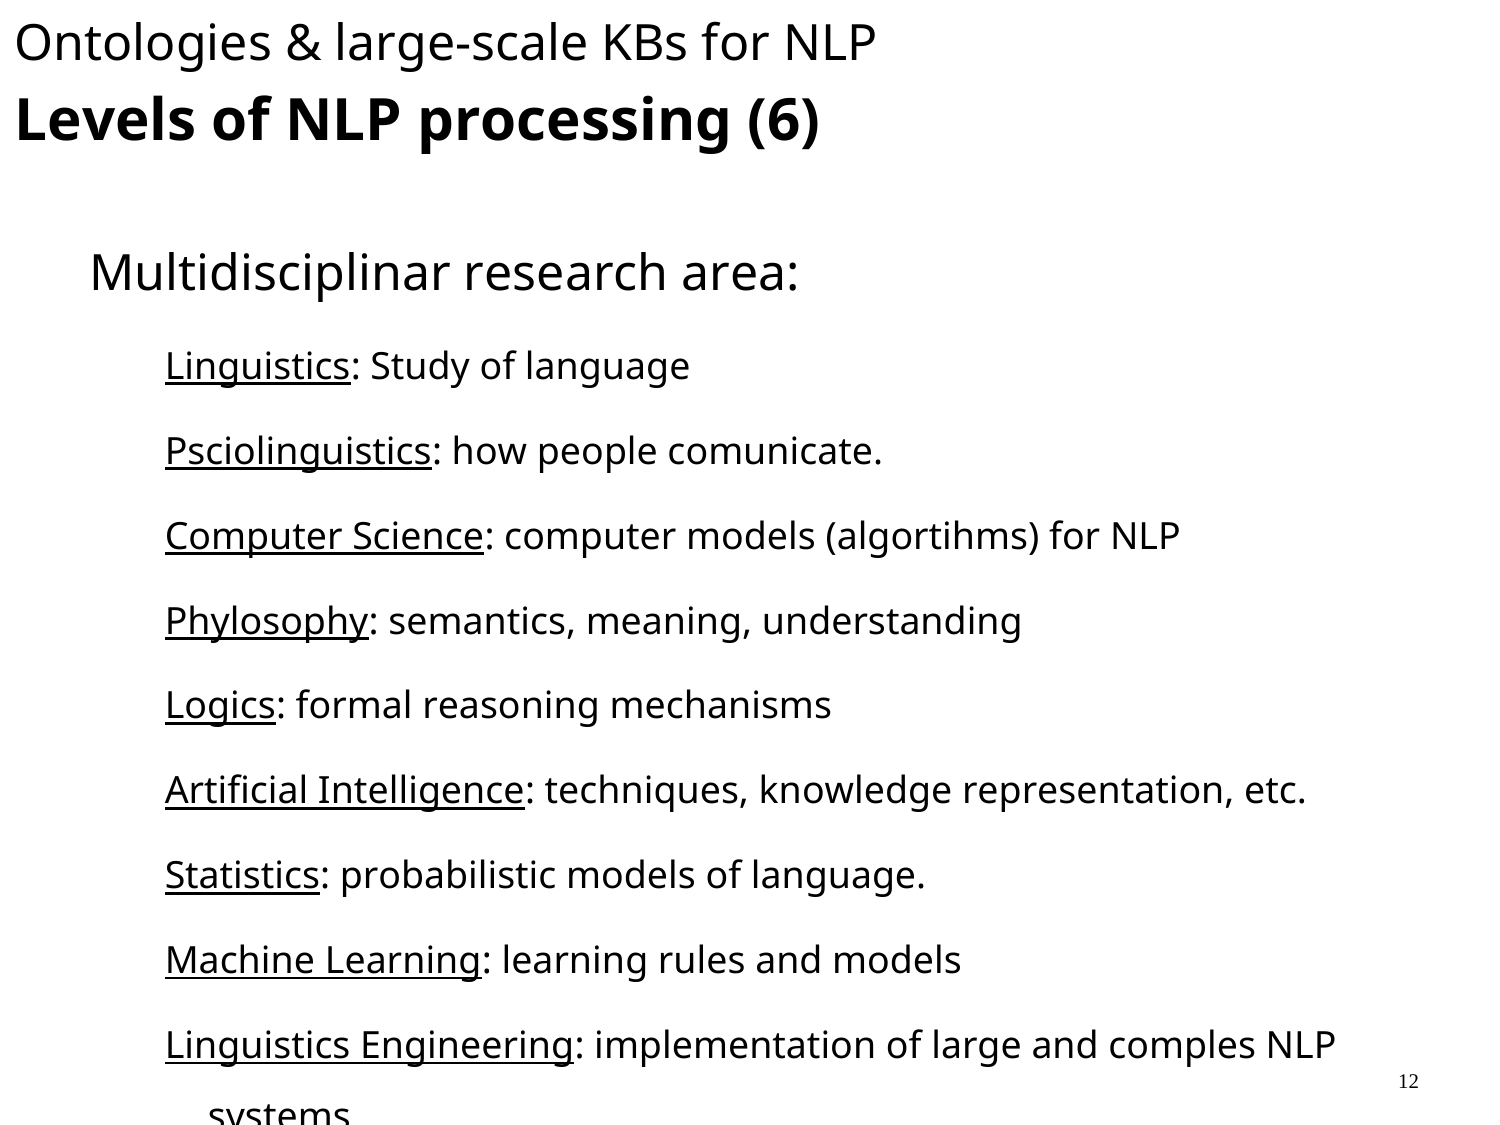

Ontologies & large-scale KBs for NLP
Levels of NLP processing (6)
# Multidisciplinar research area:
Linguistics: Study of language
Psciolinguistics: how people comunicate.
Computer Science: computer models (algortihms) for NLP
Phylosophy: semantics, meaning, understanding
Logics: formal reasoning mechanisms
Artificial Intelligence: techniques, knowledge representation, etc.
Statistics: probabilistic models of language.
Machine Learning: learning rules and models
Linguistics Engineering: implementation of large and comples NLP systems
12